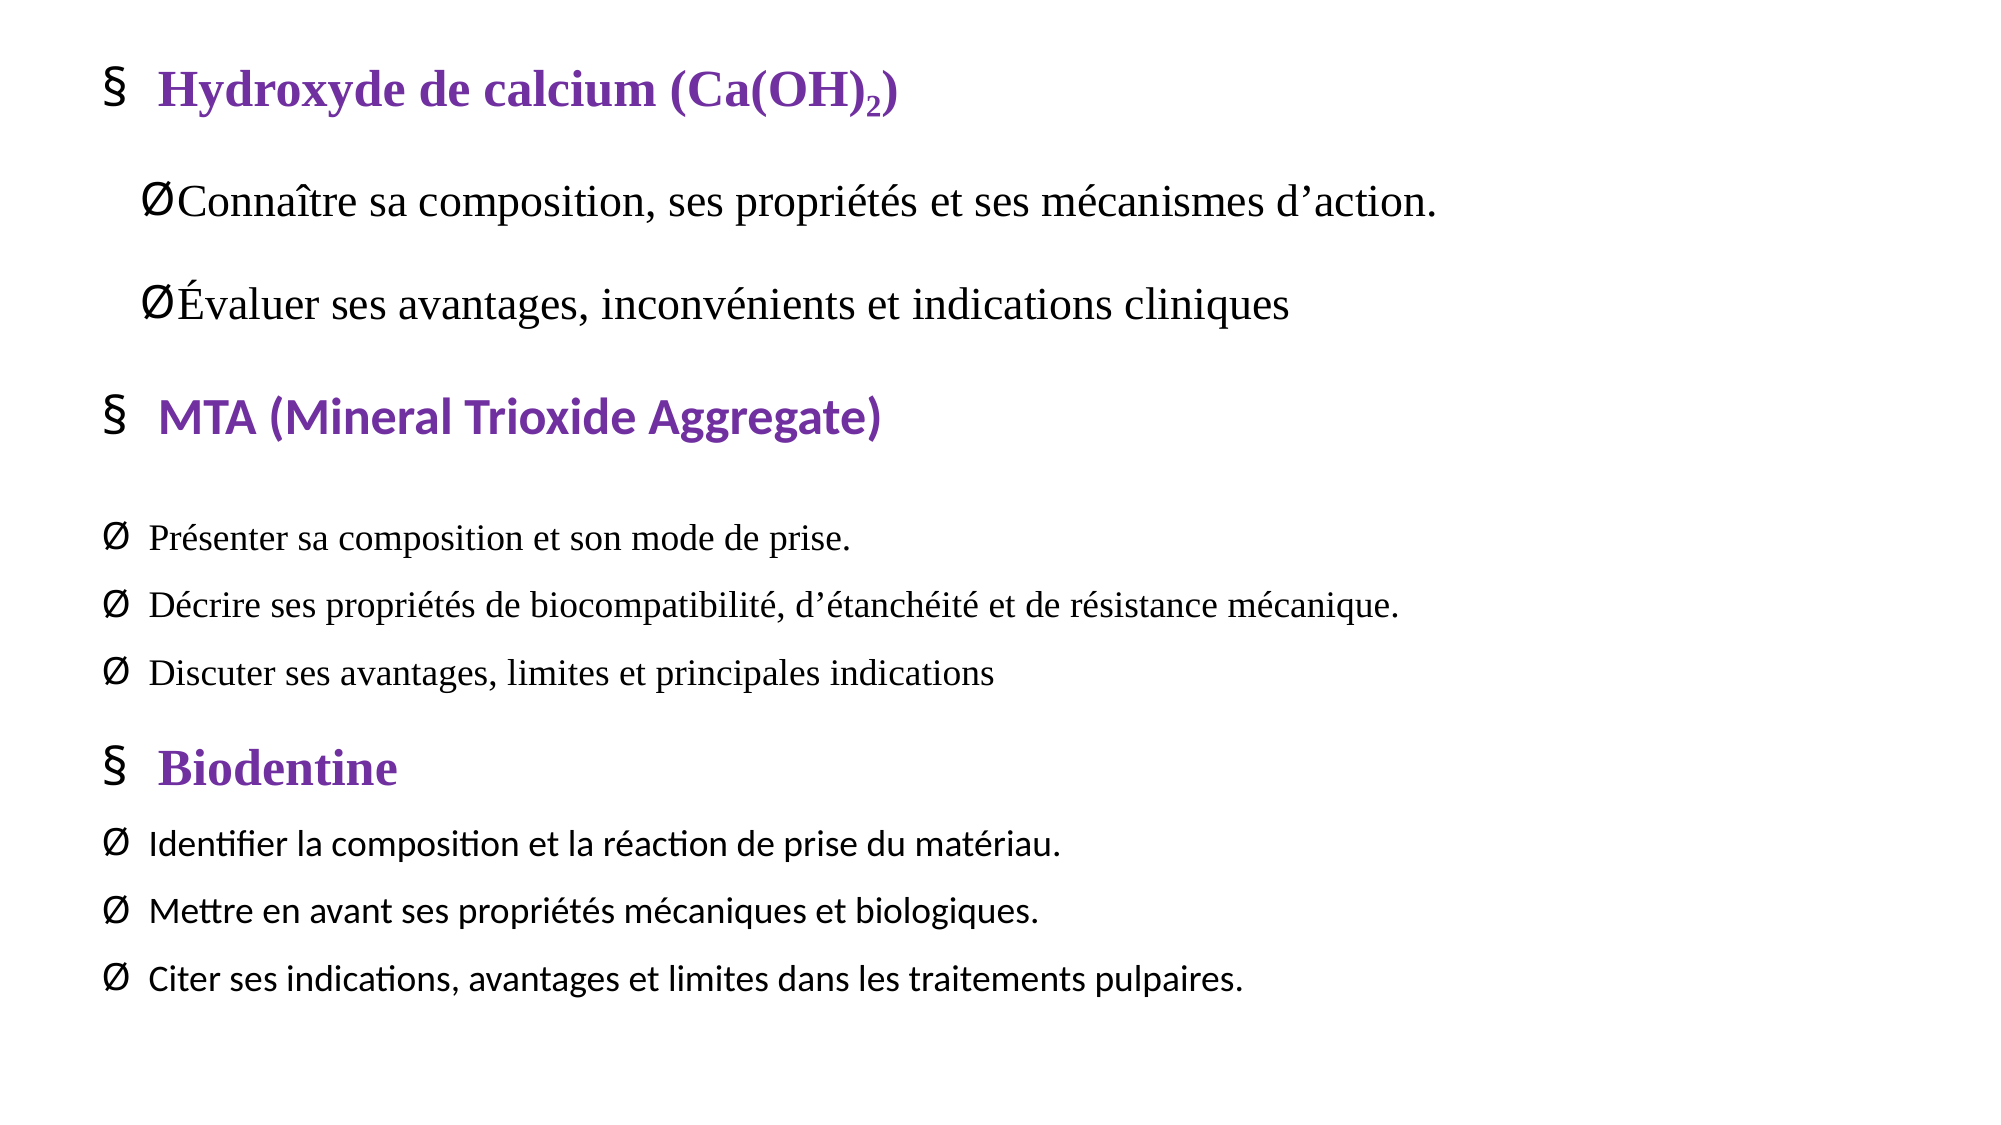

# Hydroxyde de calcium (Ca(OH)₂)
Connaître sa composition, ses propriétés et ses mécanismes d’action.
Évaluer ses avantages, inconvénients et indications cliniques
MTA (Mineral Trioxide Aggregate)
Présenter sa composition et son mode de prise.
Décrire ses propriétés de biocompatibilité, d’étanchéité et de résistance mécanique.
Discuter ses avantages, limites et principales indications
Biodentine
Identifier la composition et la réaction de prise du matériau.
Mettre en avant ses propriétés mécaniques et biologiques.
Citer ses indications, avantages et limites dans les traitements pulpaires.